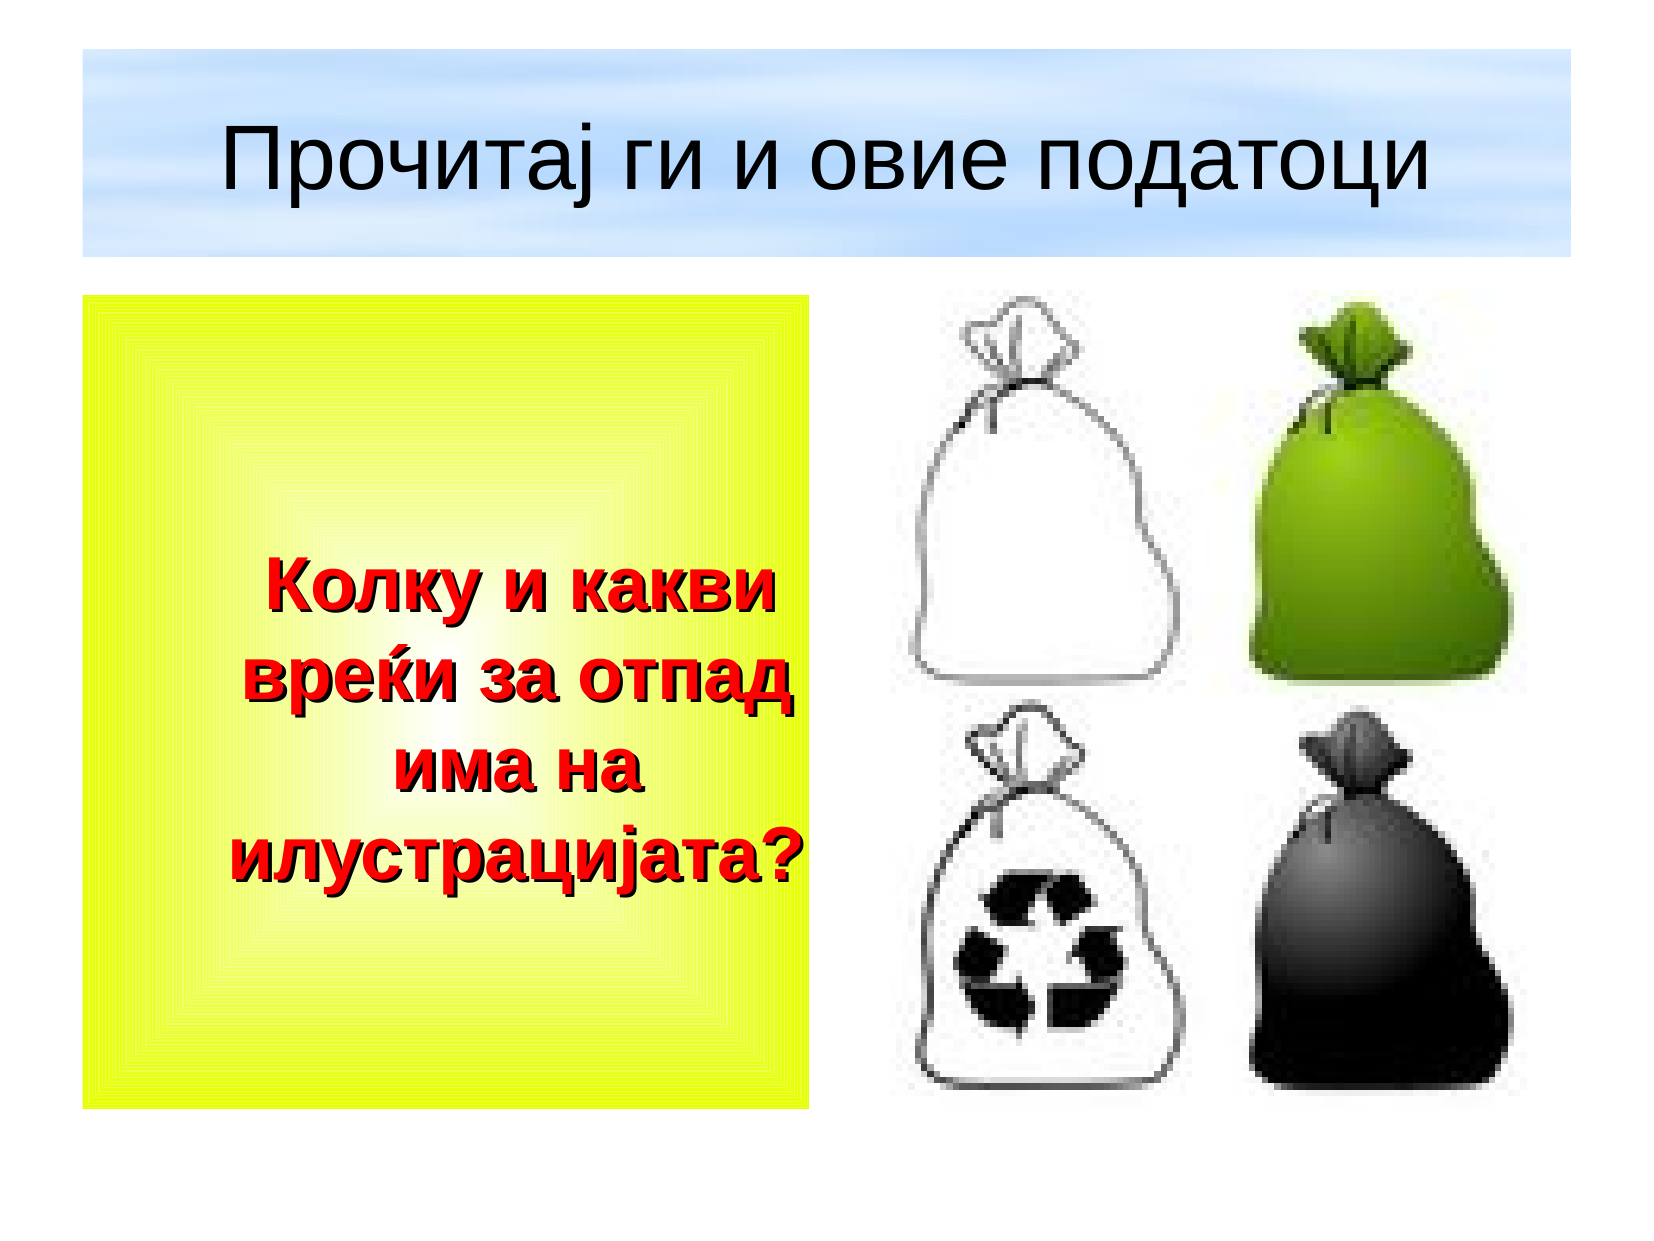

# Прочитај ги и овие податоци
 Колку и какви вреќи за отпад има на илустрацијата?